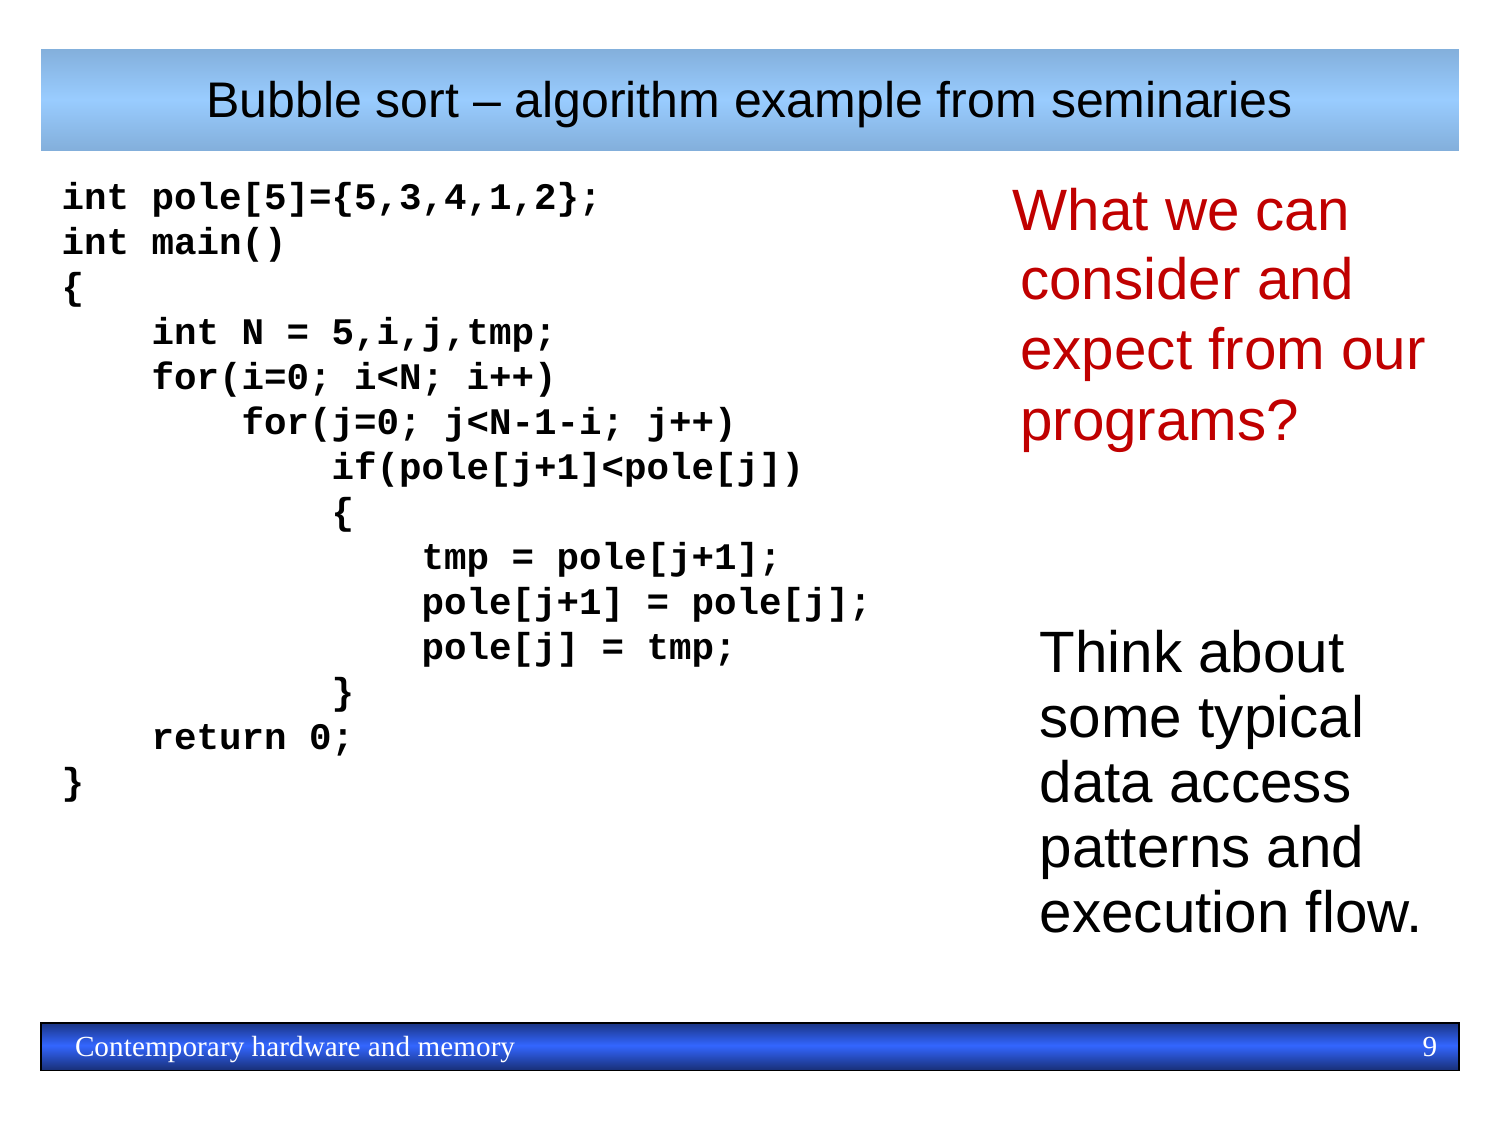

# Bubble sort – algorithm example from seminaries
 What we can consider and expect from our programs?
int pole[5]={5,3,4,1,2};
int main()
{
 int N = 5,i,j,tmp;
 for(i=0; i<N; i++)
 for(j=0; j<N-1-i; j++)
 if(pole[j+1]<pole[j])
 {
 tmp = pole[j+1];
 pole[j+1] = pole[j];
 pole[j] = tmp;
 }
 return 0;
}
Think about some typical data access patterns and execution flow.
Contemporary hardware and memory
9